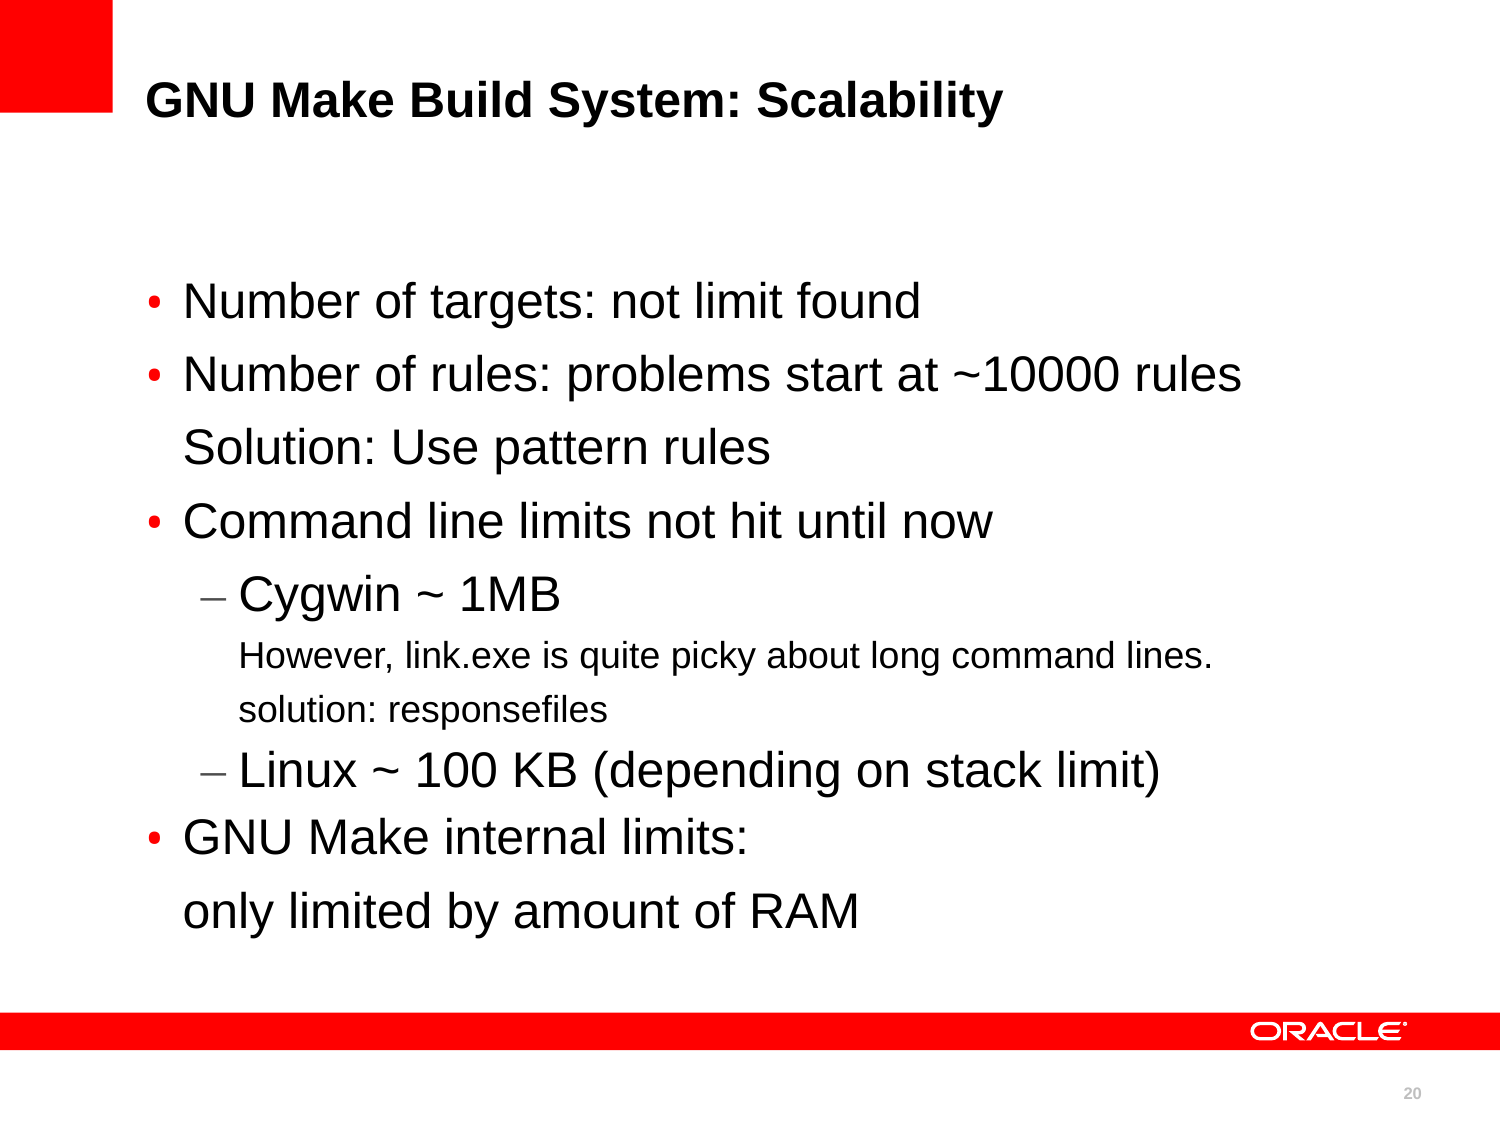

# GNU Make Build System: Scalability
Number of targets: not limit found
Number of rules: problems start at ~10000 rules
Solution: Use pattern rules
Command line limits not hit until now
Cygwin ~ 1MB
However, link.exe is quite picky about long command lines.
solution: responsefiles
Linux ~ 100 KB (depending on stack limit)
GNU Make internal limits:
only limited by amount of RAM